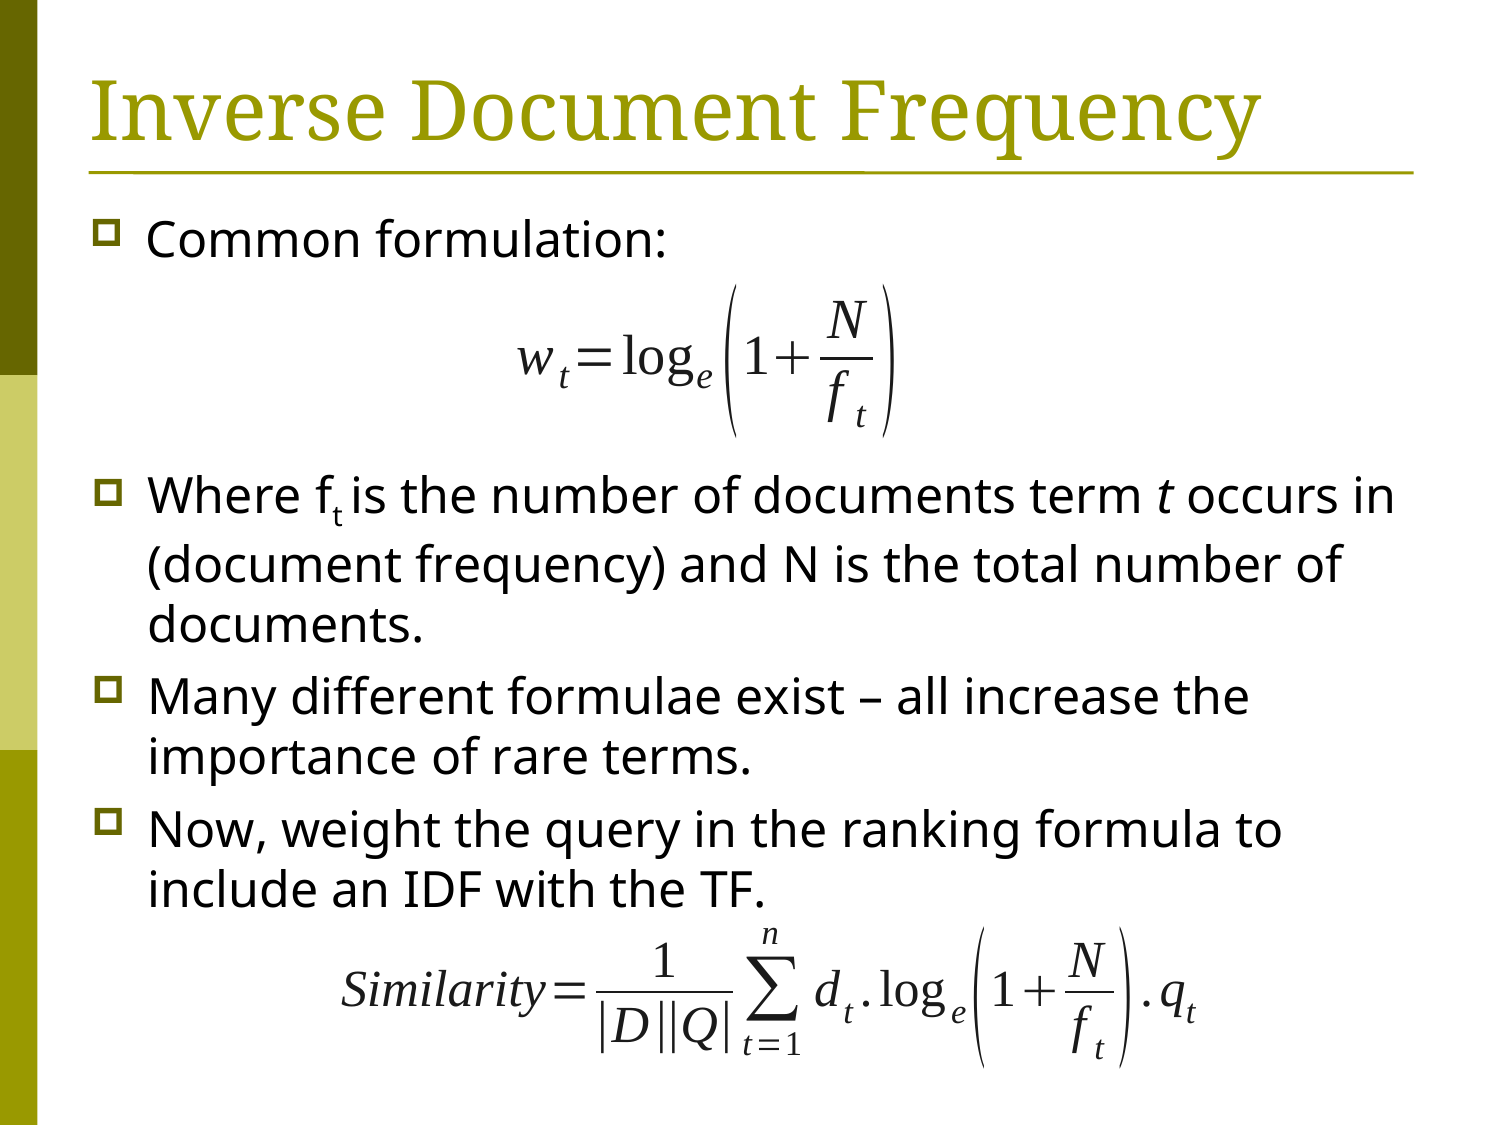

# Inverse Document Frequency
Common formulation:
Where ft is the number of documents term t occurs in (document frequency) and N is the total number of documents.
Many different formulae exist – all increase the importance of rare terms.
Now, weight the query in the ranking formula to include an IDF with the TF.